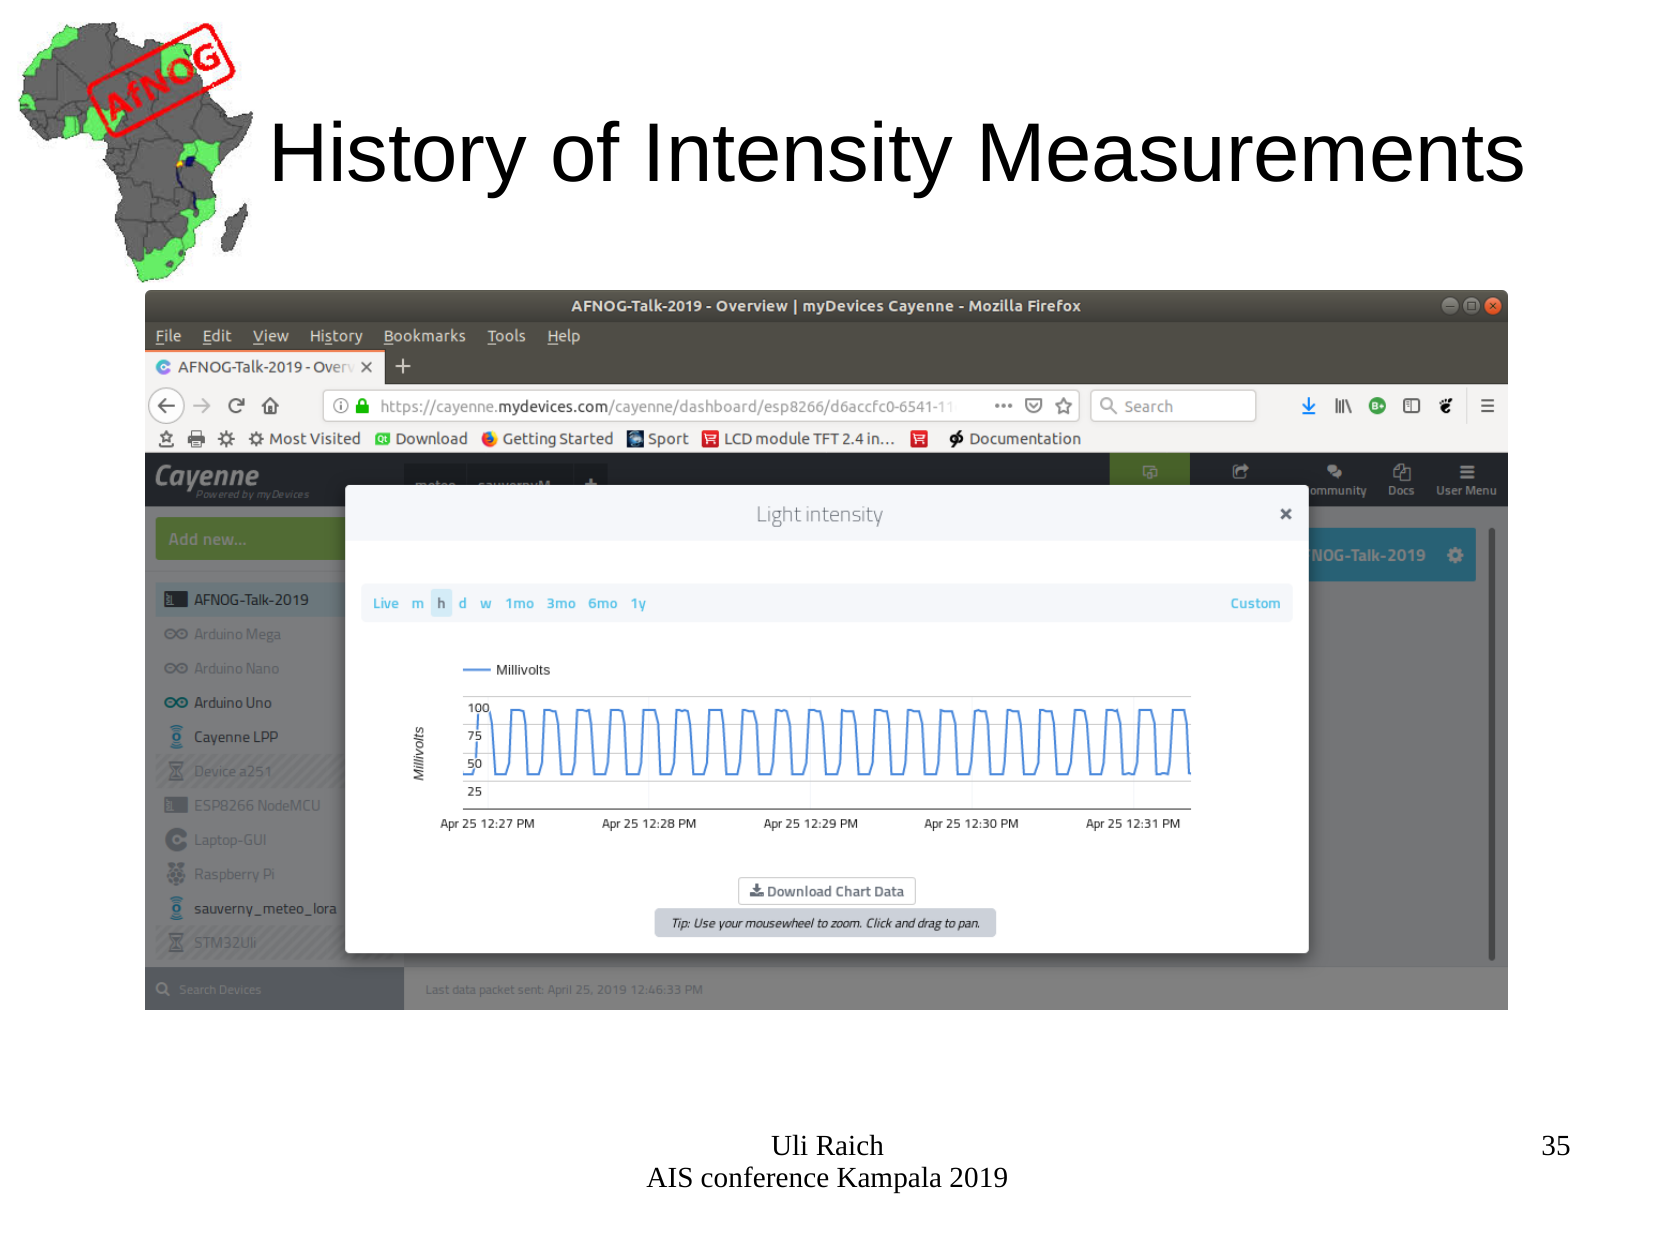

# History of Intensity Measurements
Uli Raich AIS conference Kampala 2019
35